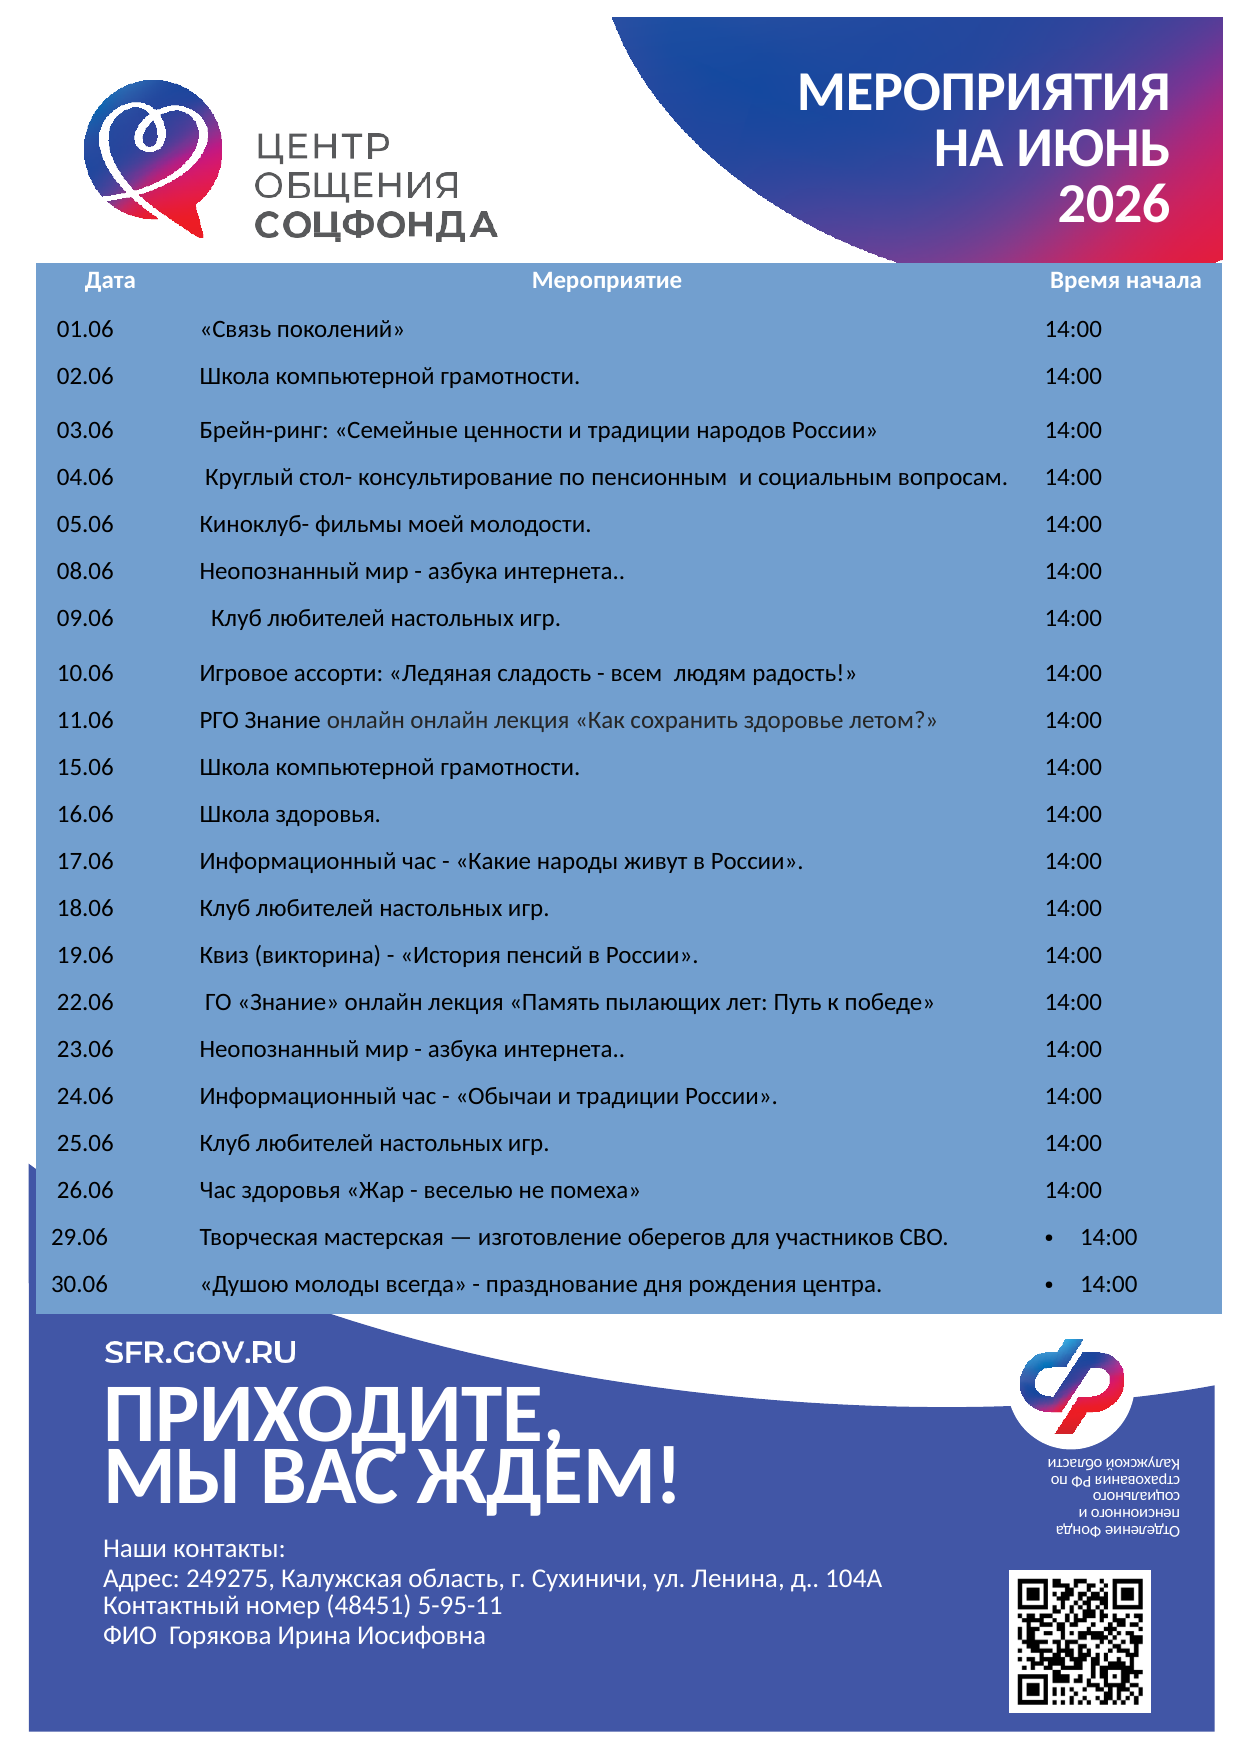

МЕРОПРИЯТИЯ НА ИЮНЬ
2026
# МЕРОПРИЯТИЯ НА июнь 2026
| Дата | Мероприятие | Время начала |
| --- | --- | --- |
| 01.06 | «Связь поколений» | 14:00 |
| 02.06 | Школа компьютерной грамотности. | 14:00 |
| 03.06 | Брейн‑ринг: «Семейные ценности и традиции народов России» | 14:00 |
| 04.06 | Круглый стол- консультирование по пенсионным и социальным вопросам. | 14:00 |
| 05.06 | Киноклуб- фильмы моей молодости. | 14:00 |
| 08.06 | Неопознанный мир - азбука интернета.. | 14:00 |
| 09.06 | Клуб любителей настольных игр. | 14:00 |
| 10.06 | Игровое ассорти: «Ледяная сладость - всем людям радость!» | 14:00 |
| 11.06 | РГО Знание онлайн онлайн лекция «Как сохранить здоровье летом?» | 14:00 |
| 15.06 | Школа компьютерной грамотности. | 14:00 |
| 16.06 | Школа здоровья. | 14:00 |
| 17.06 | Информационный час - «Какие народы живут в России». | 14:00 |
| 18.06 | Клуб любителей настольных игр. | 14:00 |
| 19.06 | Квиз (викторина) - «История пенсий в России». | 14:00 |
| 22.06 | ГО «Знание» онлайн лекция «Память пылающих лет: Путь к победе» | 14:00 |
| 23.06 | Неопознанный мир - азбука интернета.. | 14:00 |
| 24.06 | Информационный час - «Обычаи и традиции России». | 14:00 |
| 25.06 | Клуб любителей настольных игр. | 14:00 |
| 26.06 | Час здоровья «Жар - веселью не помеха» | 14:00 |
| 29.06 | Творческая мастерская — изготовление оберегов для участников СВО. | 14:00 |
| 30.06 | «Душою молоды всегда» - празднование дня рождения центра. | 14:00 |
ПРИХОДИТЕ, МЫ ВАС ЖДЕМ!
Наши контакты:
Адрес: 249275, Калужская область, г. Сухиничи, ул. Ленина, д.. 104А
Контактный номер (48451) 5-95-11
ФИО Горякова Ирина Иосифовна
Отделение Фонда пенсионного и социального страхования РФ по Калужской области